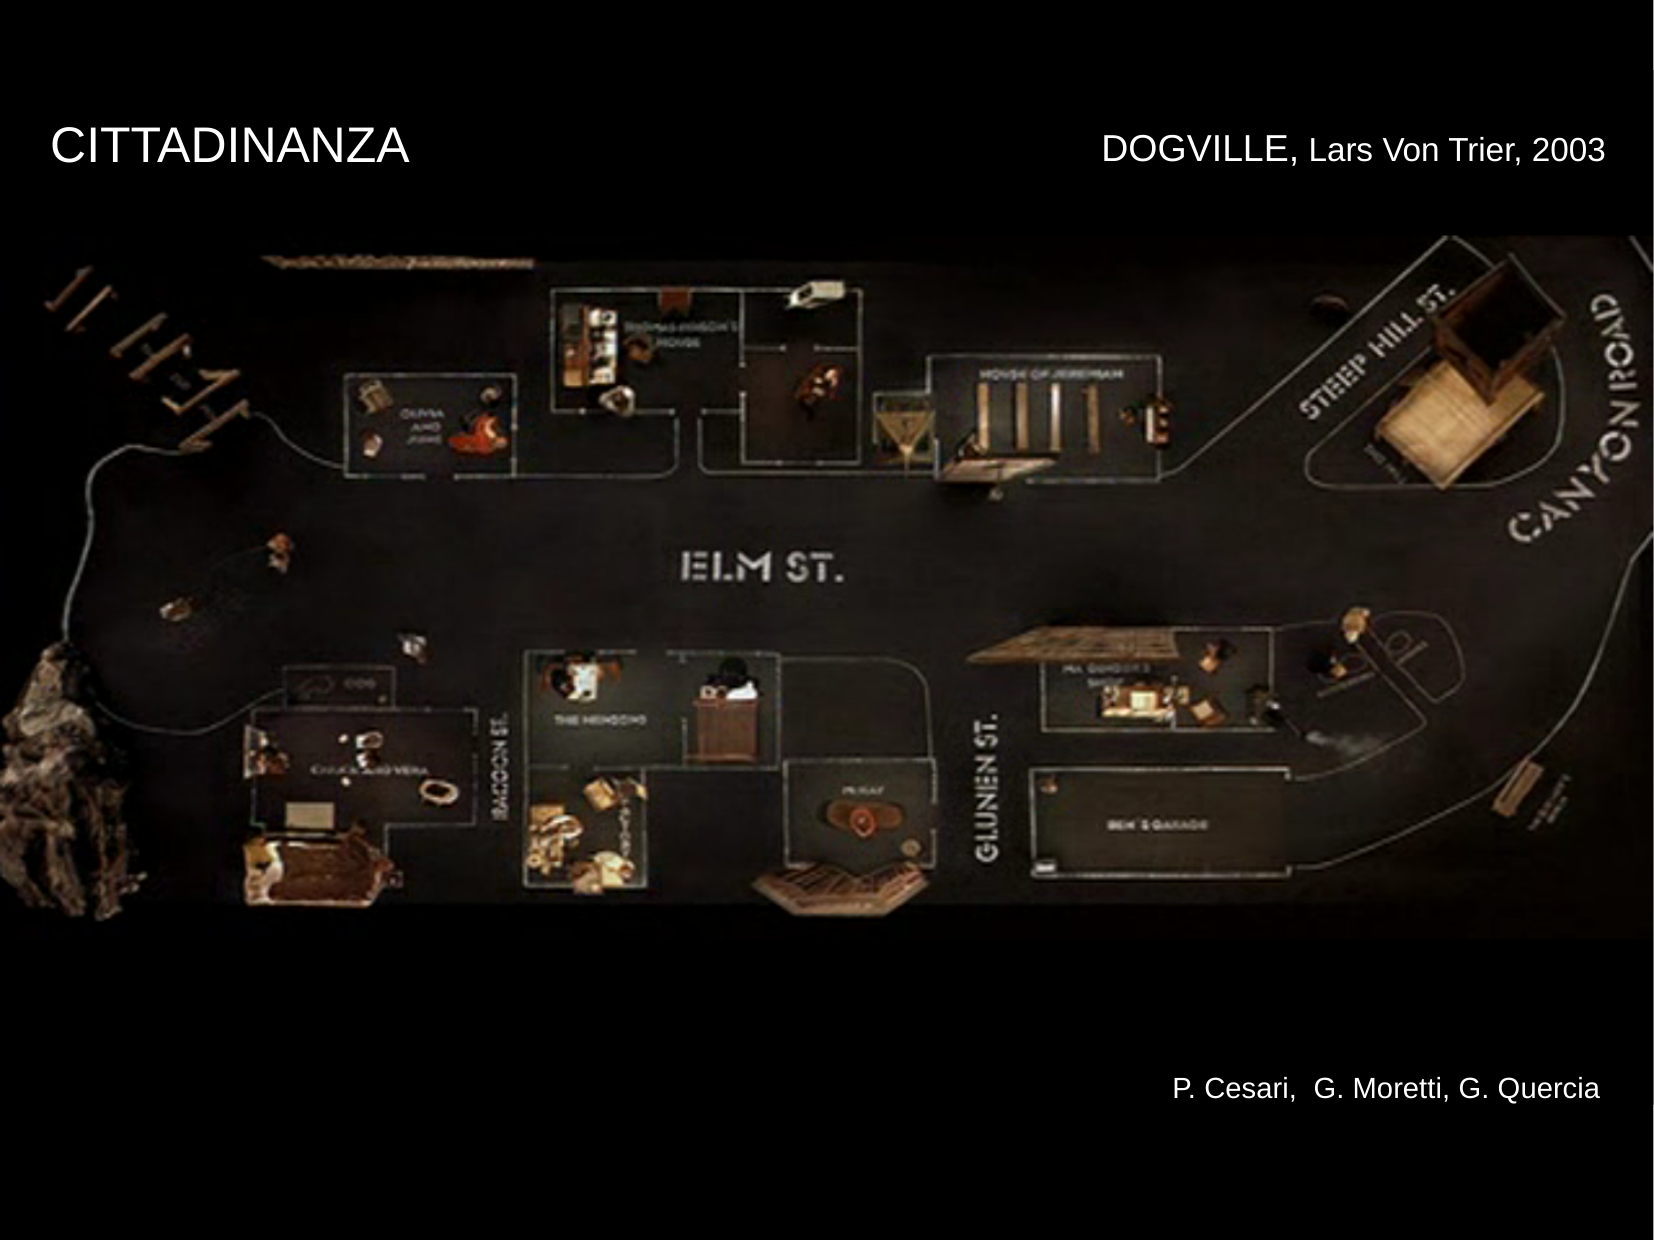

CITTADINANZA
DOGVILLE, Lars Von Trier, 2003
P. Cesari, G. Moretti, G. Quercia